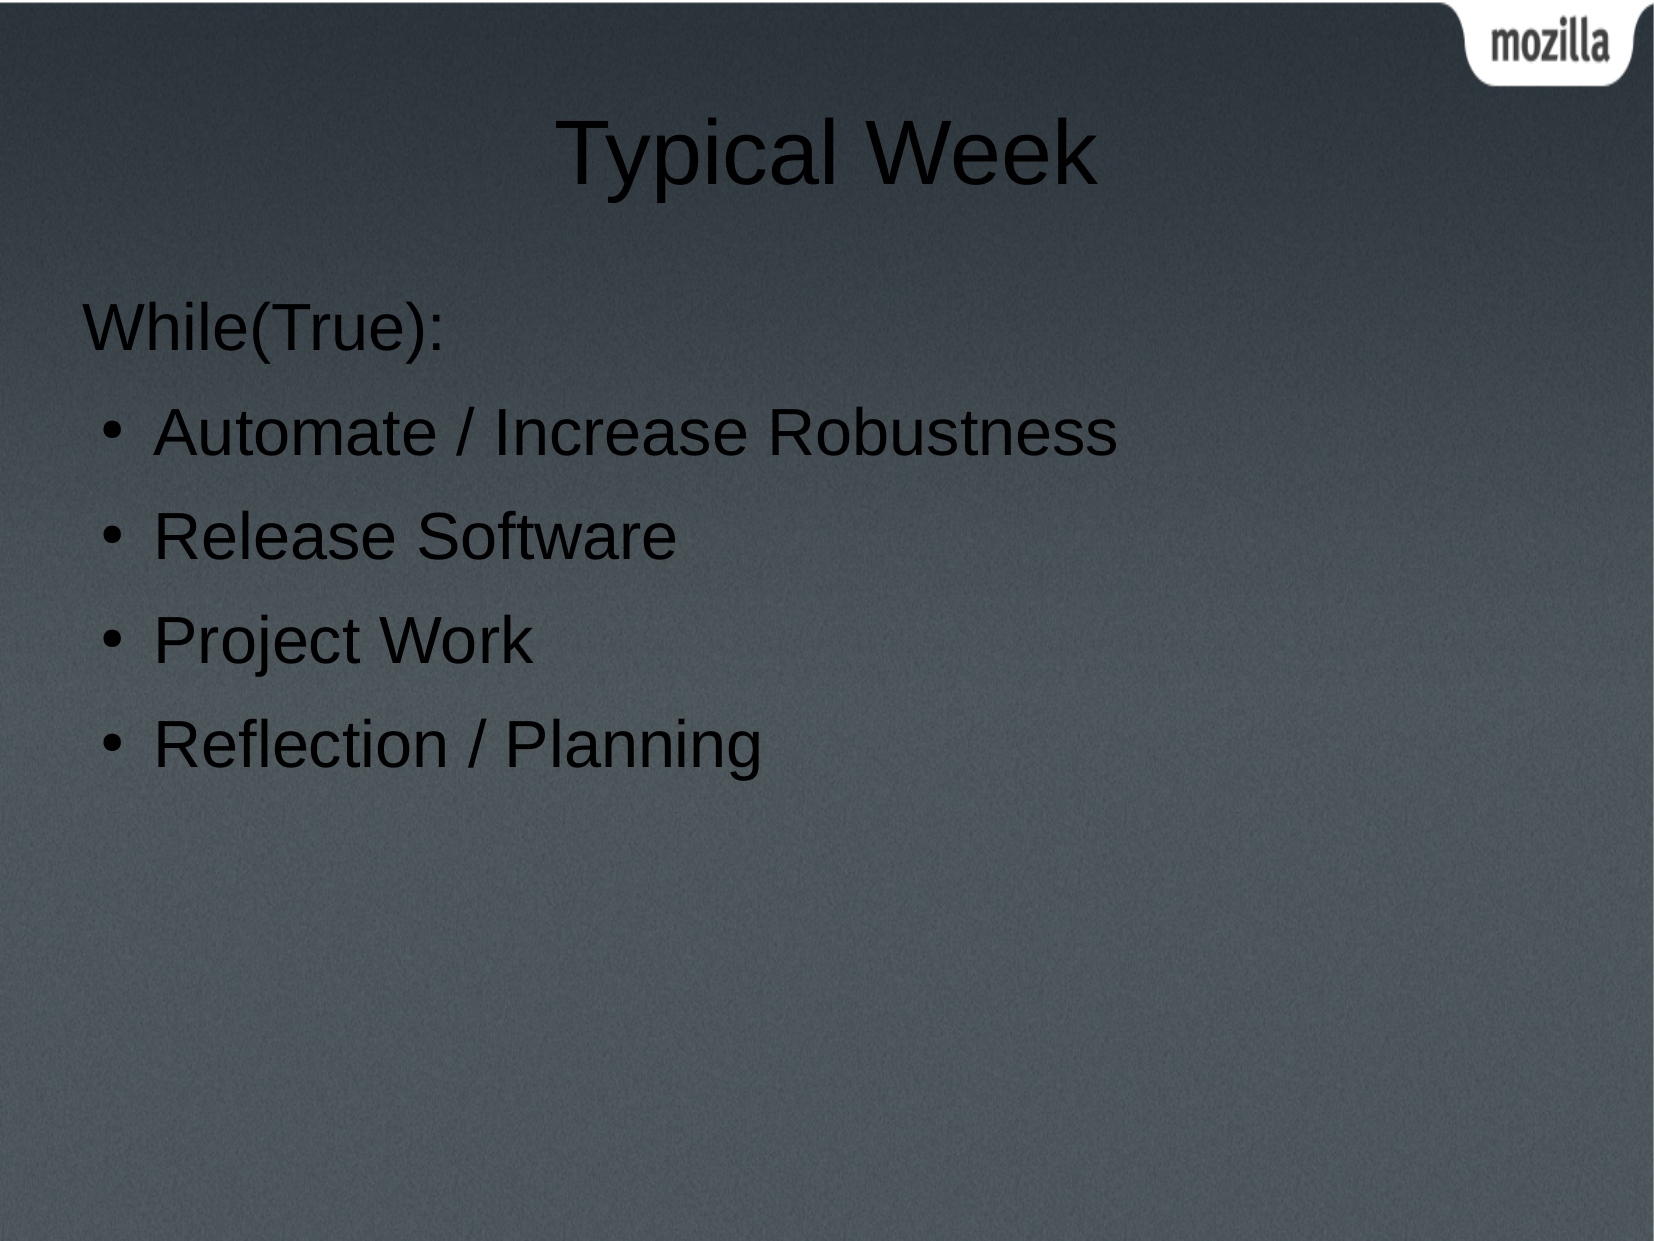

# Typical Week
While(True):
Automate / Increase Robustness
Release Software
Project Work
Reflection / Planning